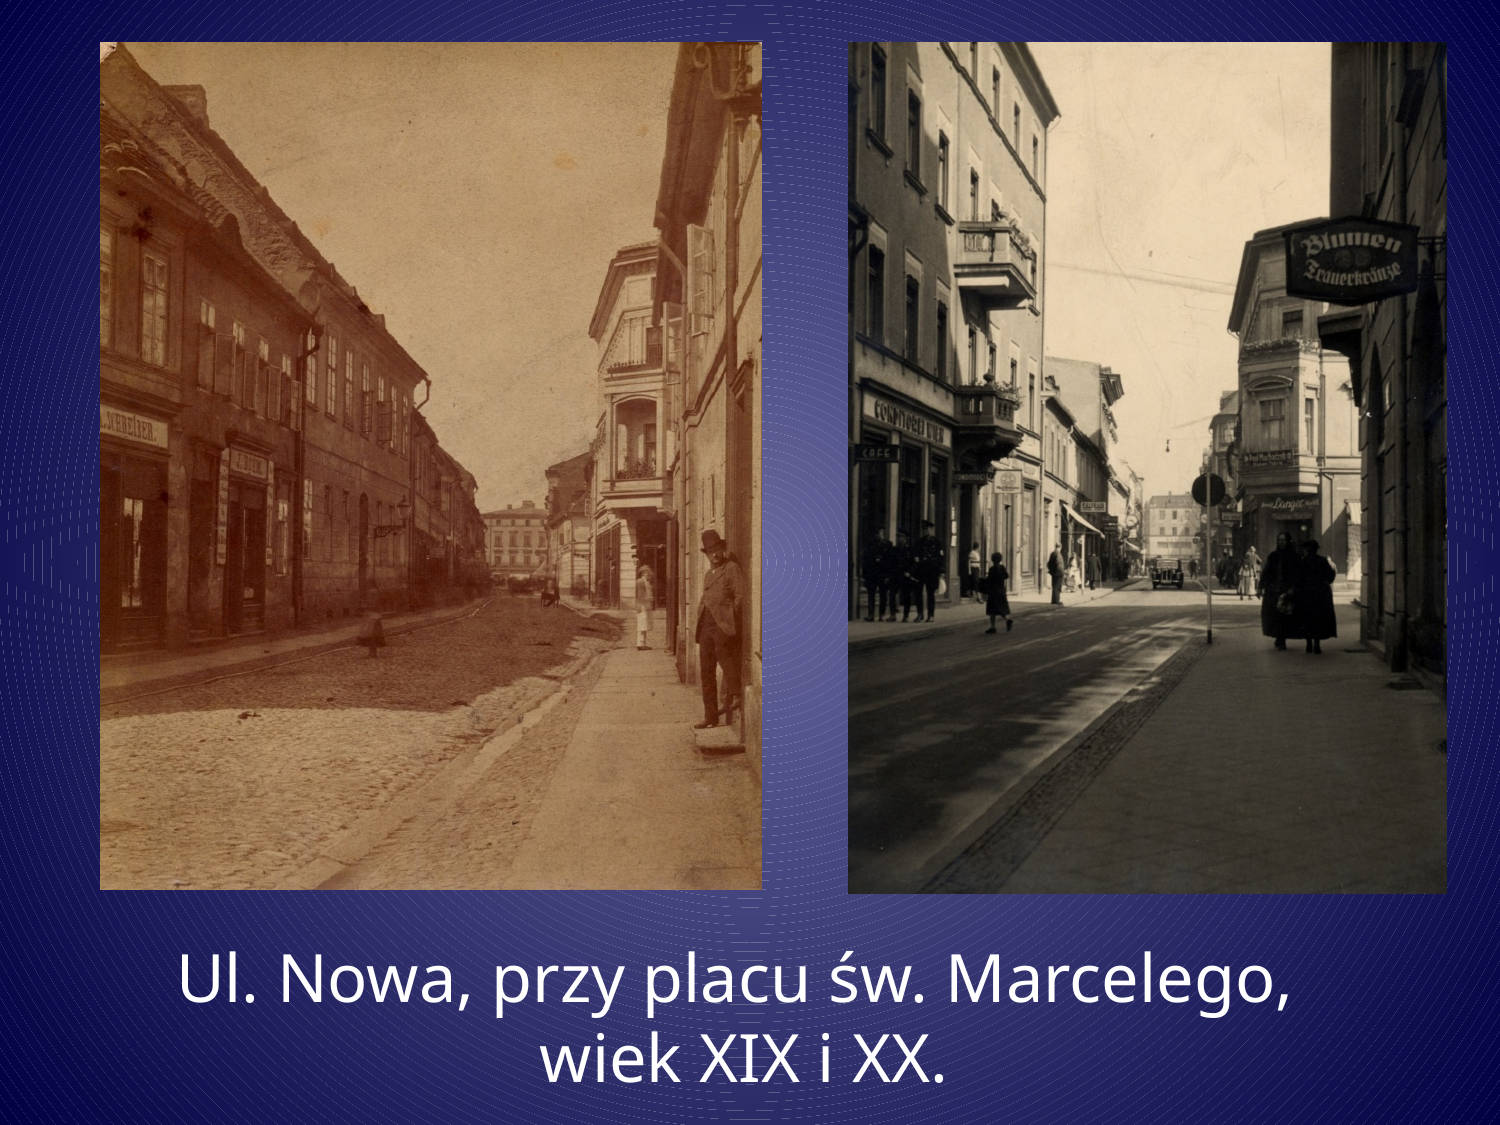

#
Ul. Nowa, przy placu św. Marcelego,
wiek XIX i XX.